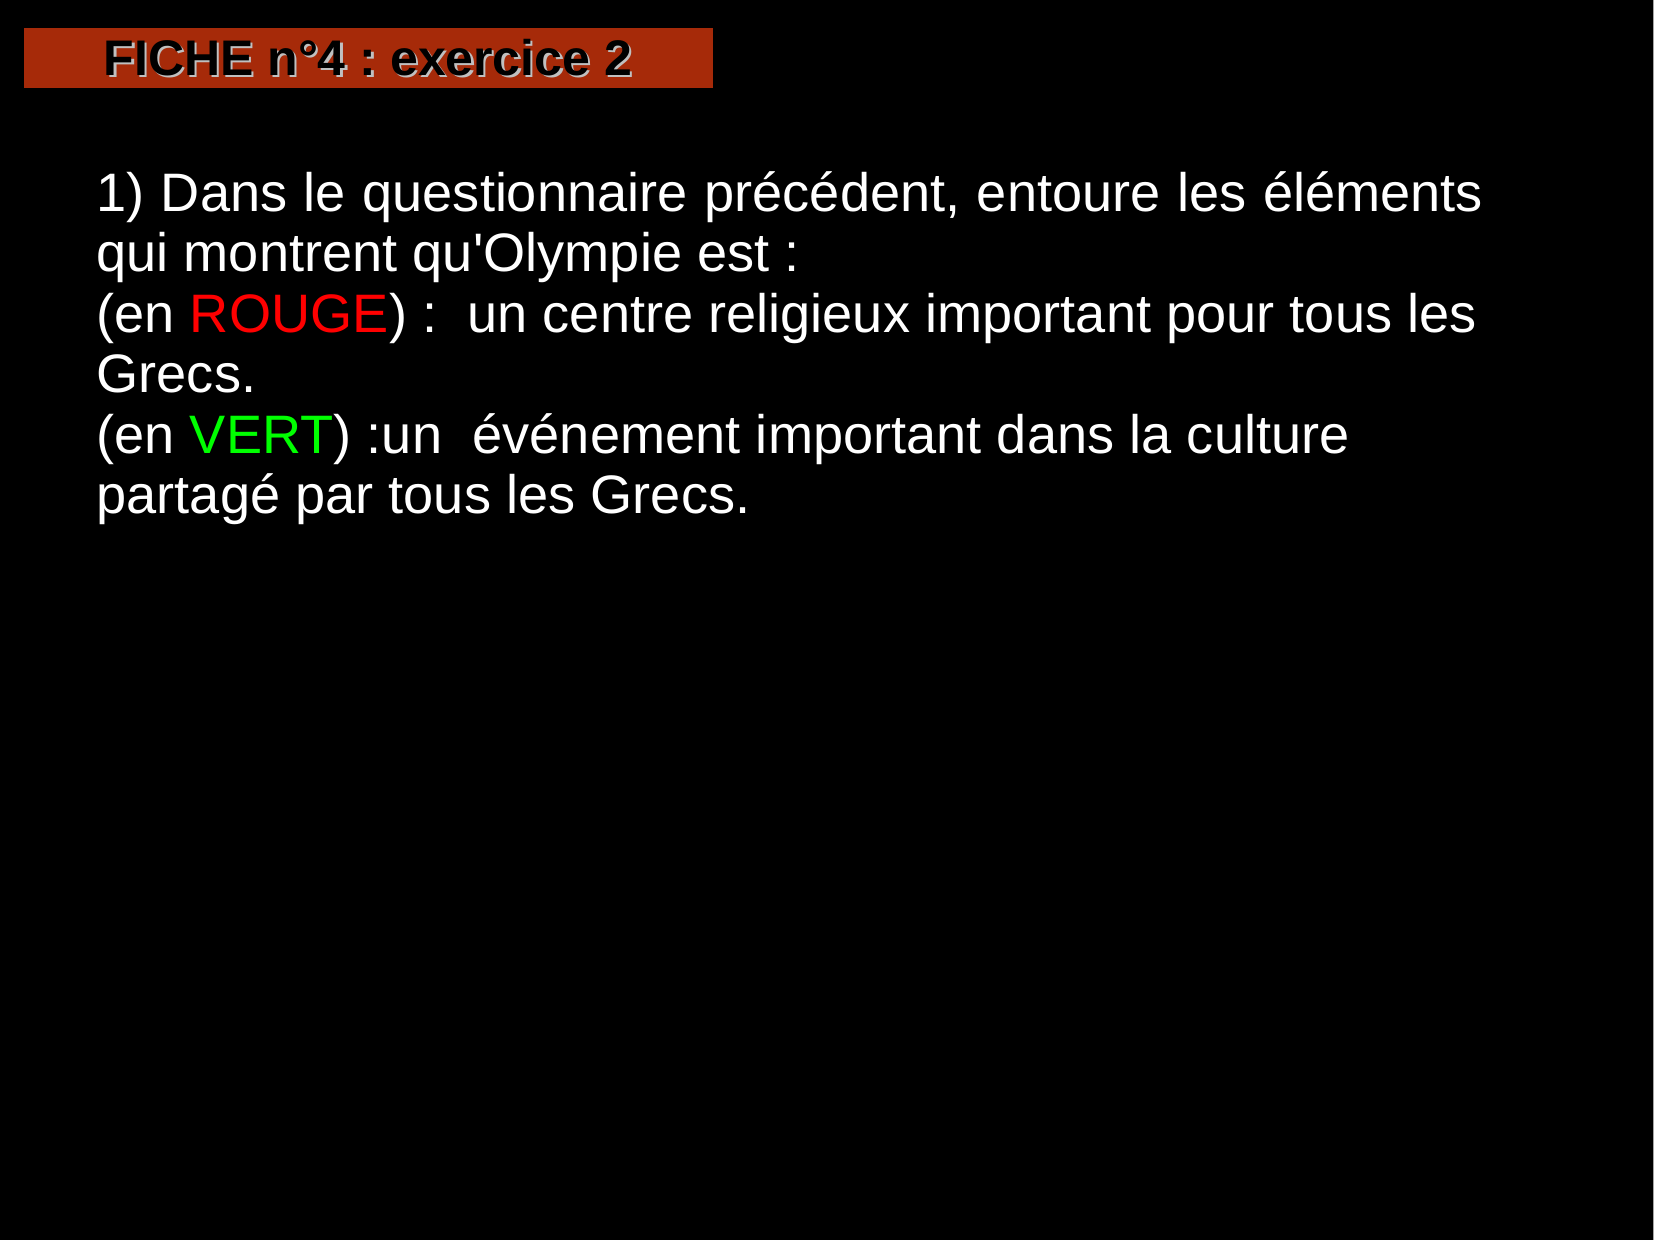

FICHE n°4 : exercice 2
1) Dans le questionnaire précédent, entoure les éléments qui montrent qu'Olympie est :
(en ROUGE) : un centre religieux important pour tous les Grecs.
(en VERT) :un événement important dans la culture partagé par tous les Grecs.